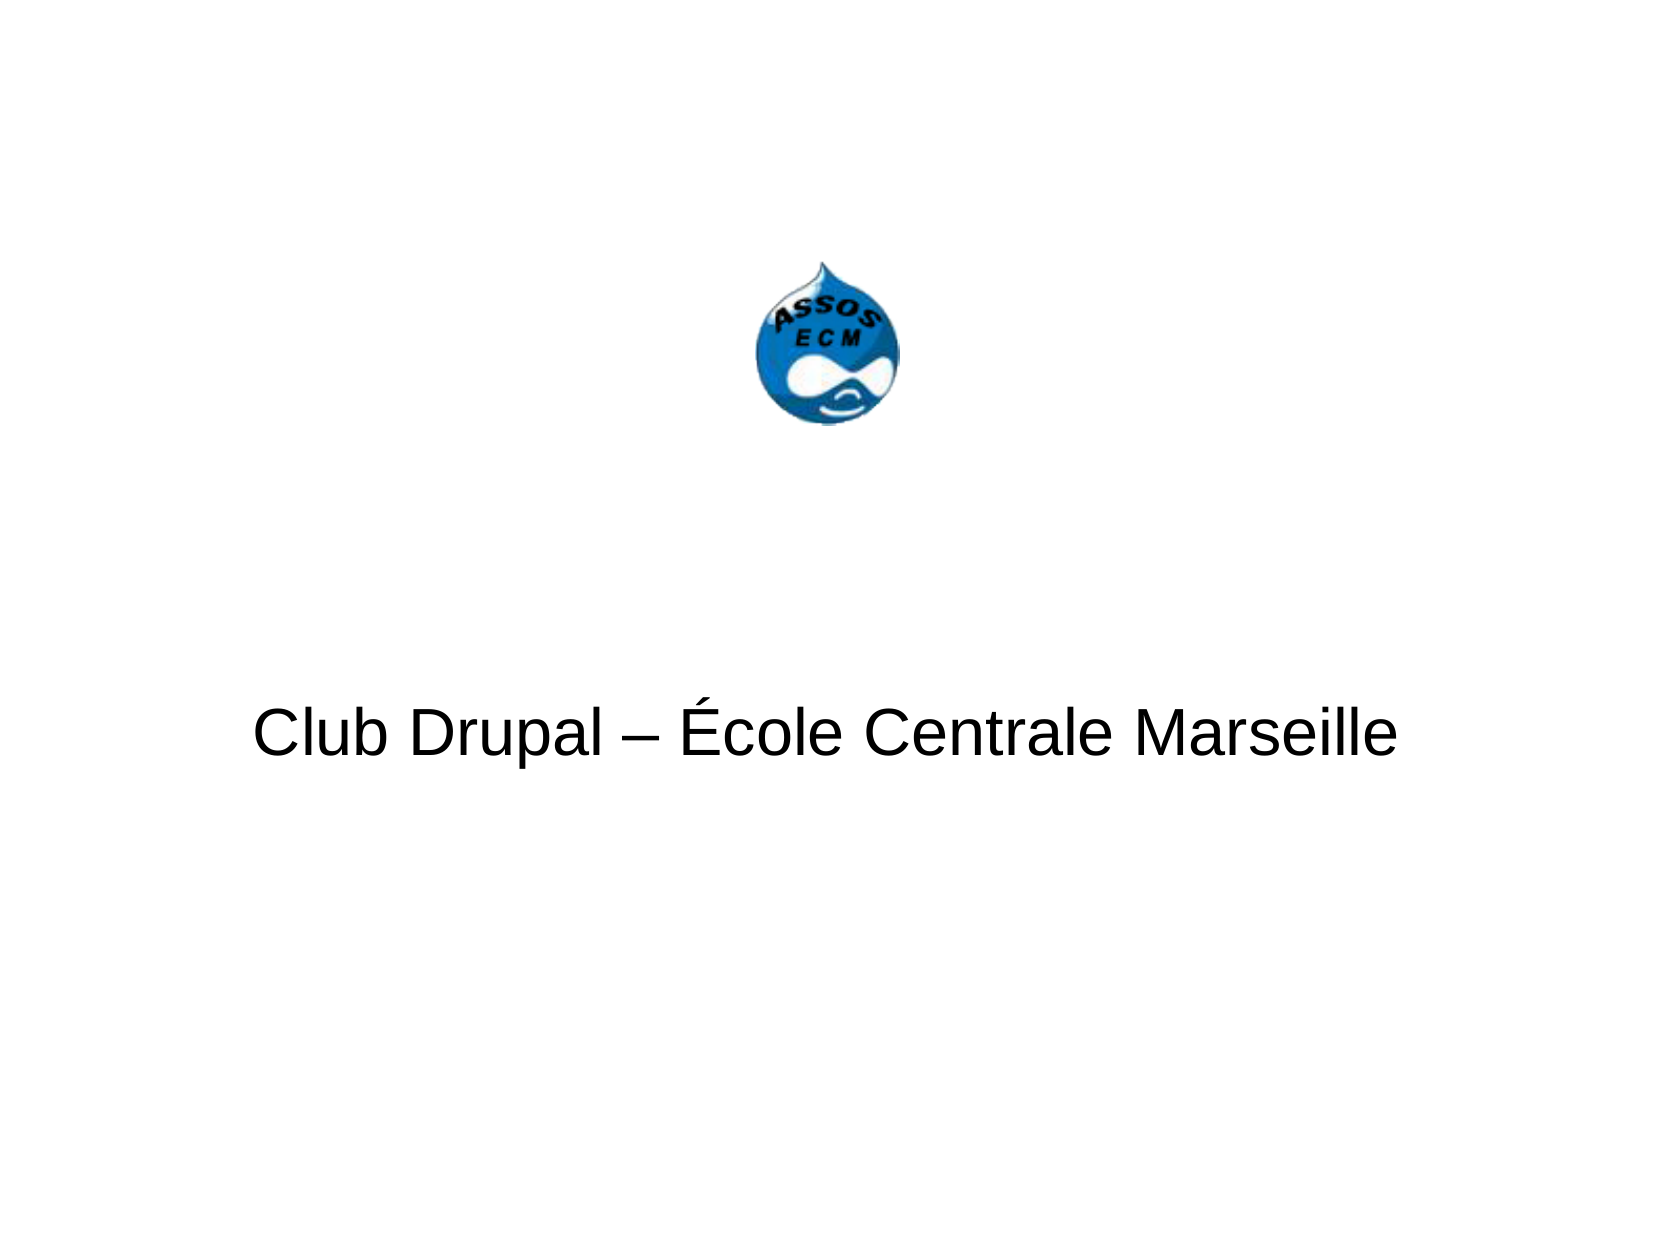

# Club Drupal – École Centrale Marseille